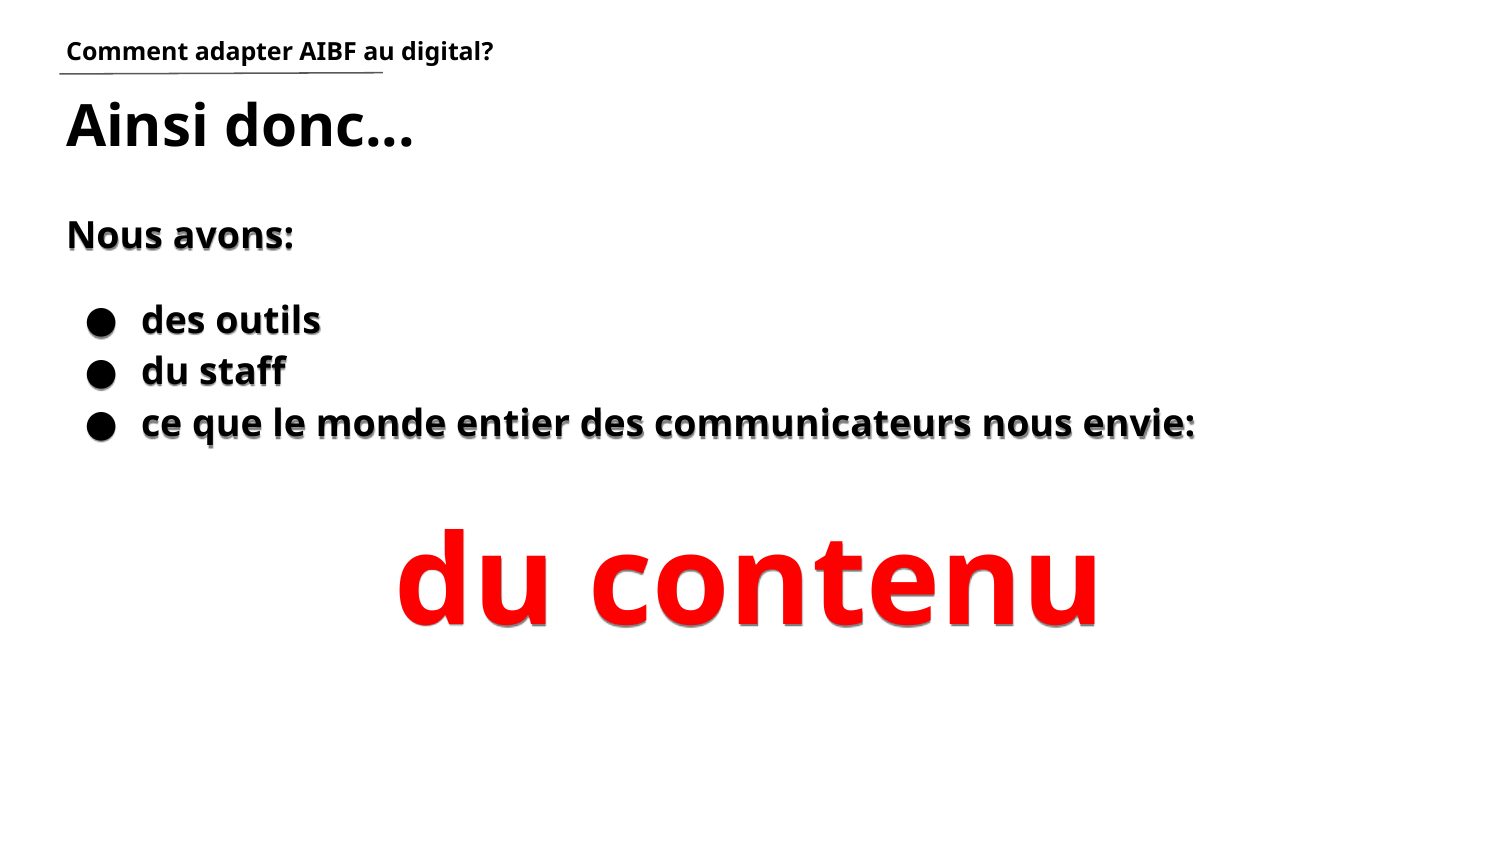

Comment adapter AIBF au digital?
# Ainsi donc...
Nous avons:
des outils
du staff
ce que le monde entier des communicateurs nous envie:
du contenu